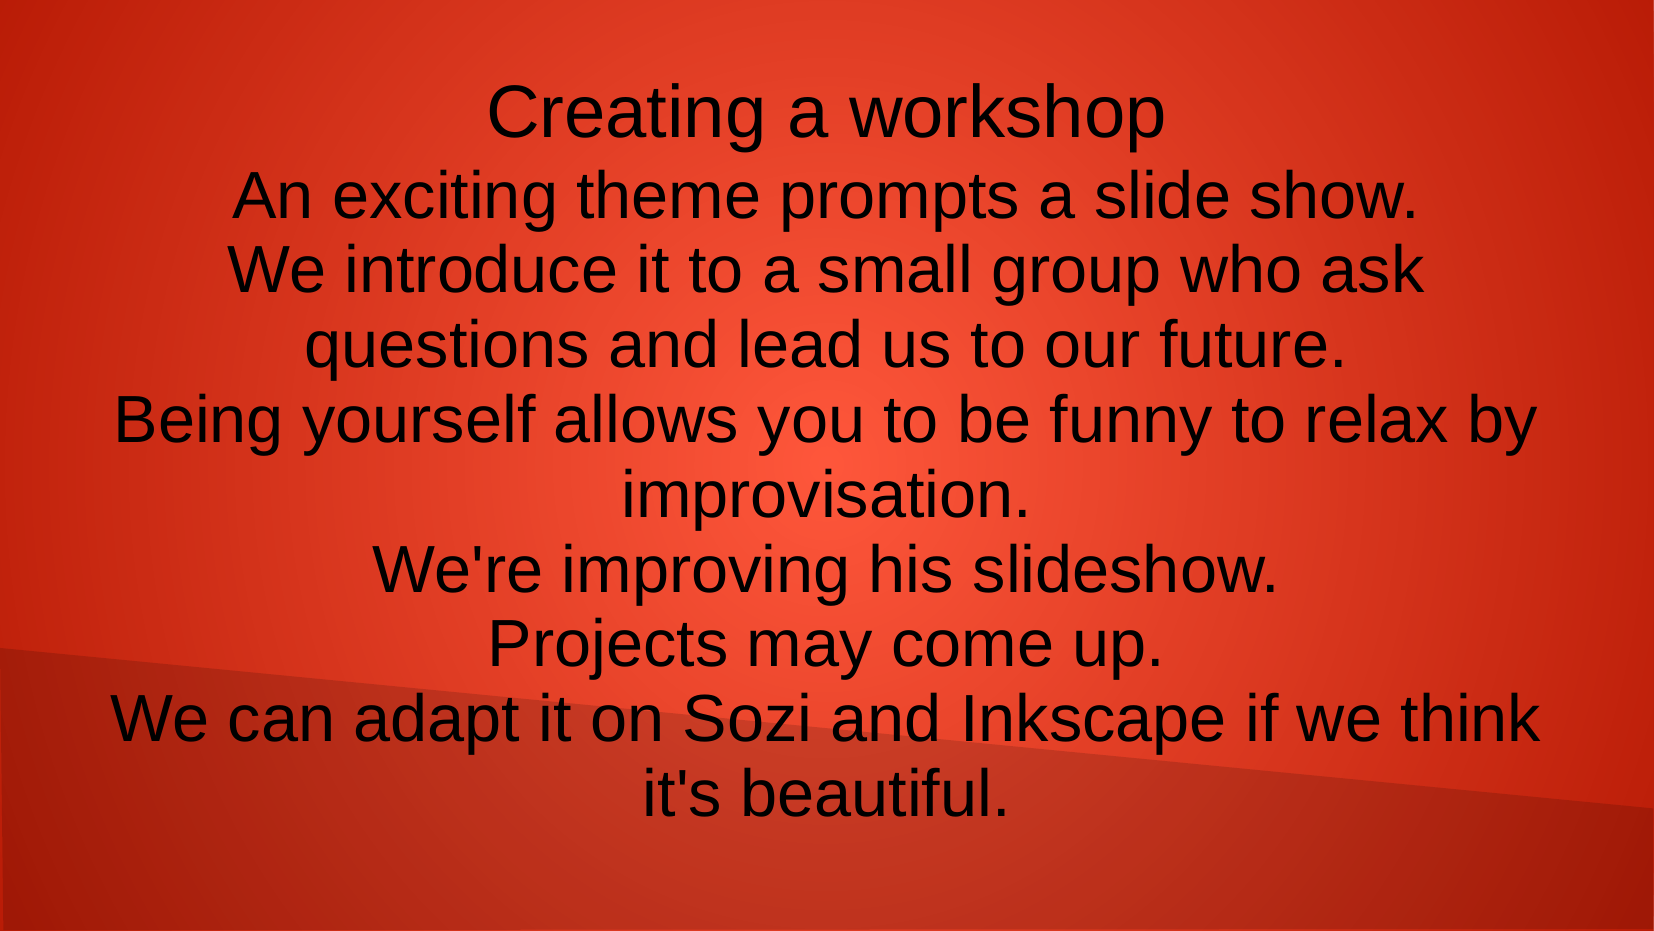

# Creating a workshop
An exciting theme prompts a slide show.
We introduce it to a small group who ask questions and lead us to our future.
Being yourself allows you to be funny to relax by improvisation.
We're improving his slideshow.
Projects may come up.
We can adapt it on Sozi and Inkscape if we think it's beautiful.